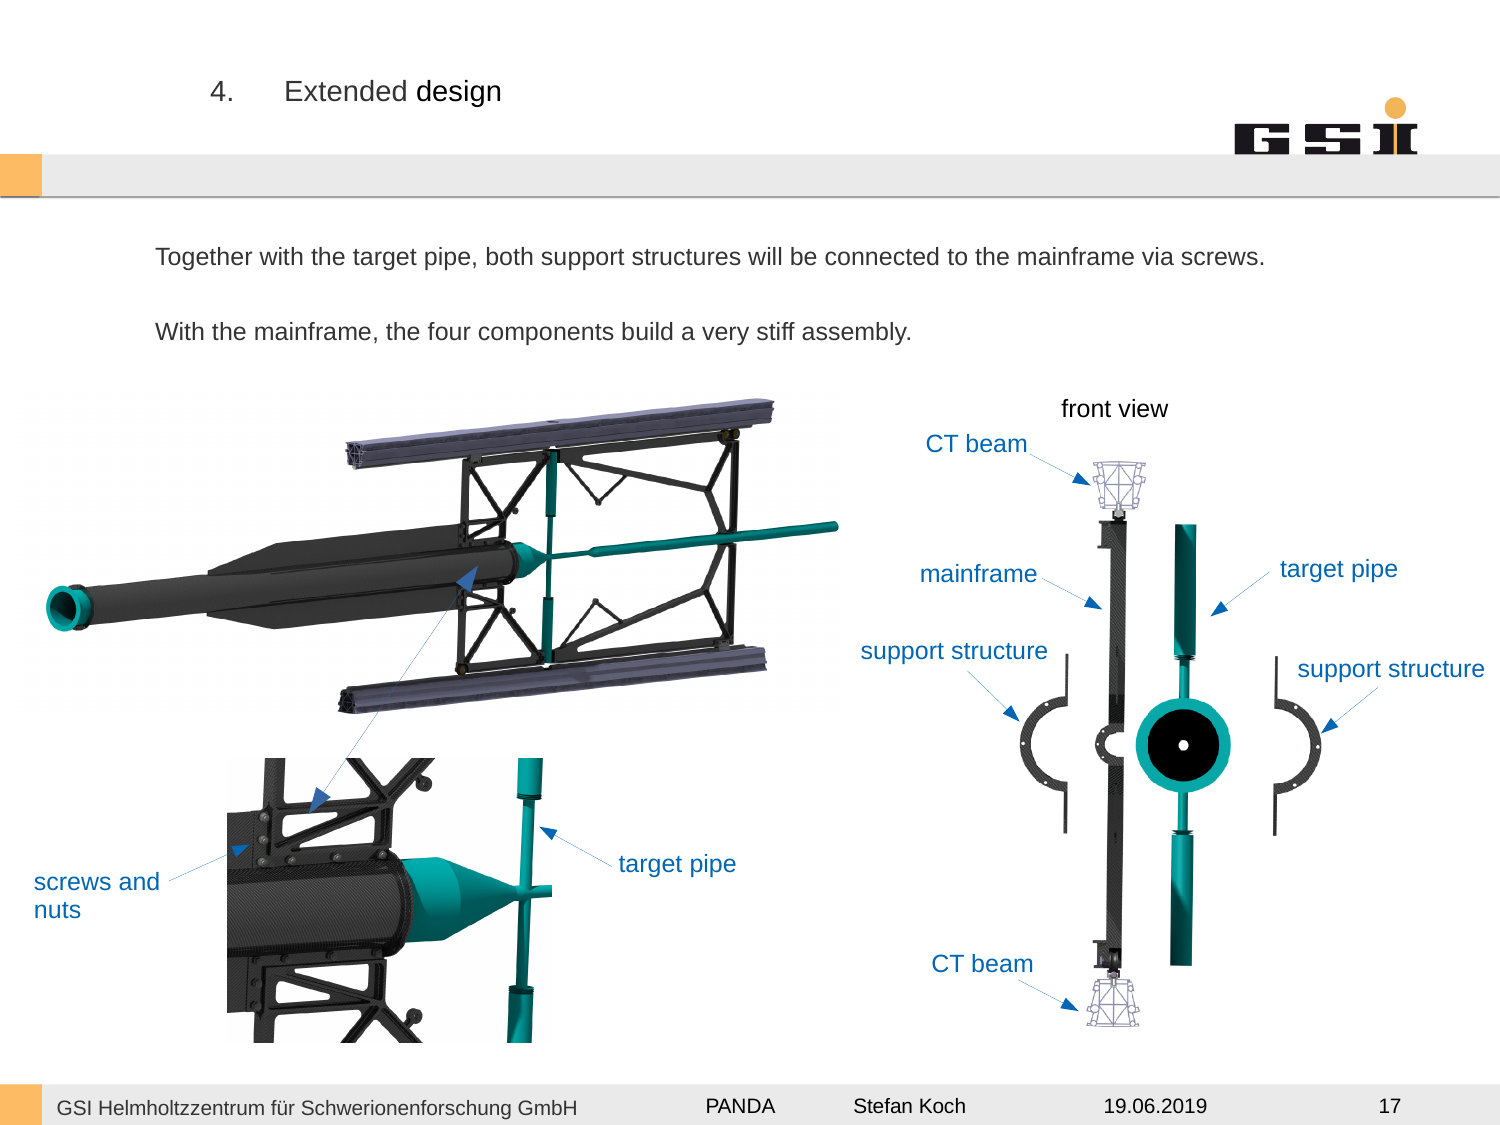

4.	Extended design
# Together with the target pipe, both support structures will be connected to the mainframe via screws.
With the mainframe, the four components build a very stiff assembly.
.
front view
CT beam
target pipe
mainframe
support structure
support structure
target pipe
screws and
nuts
CT beam